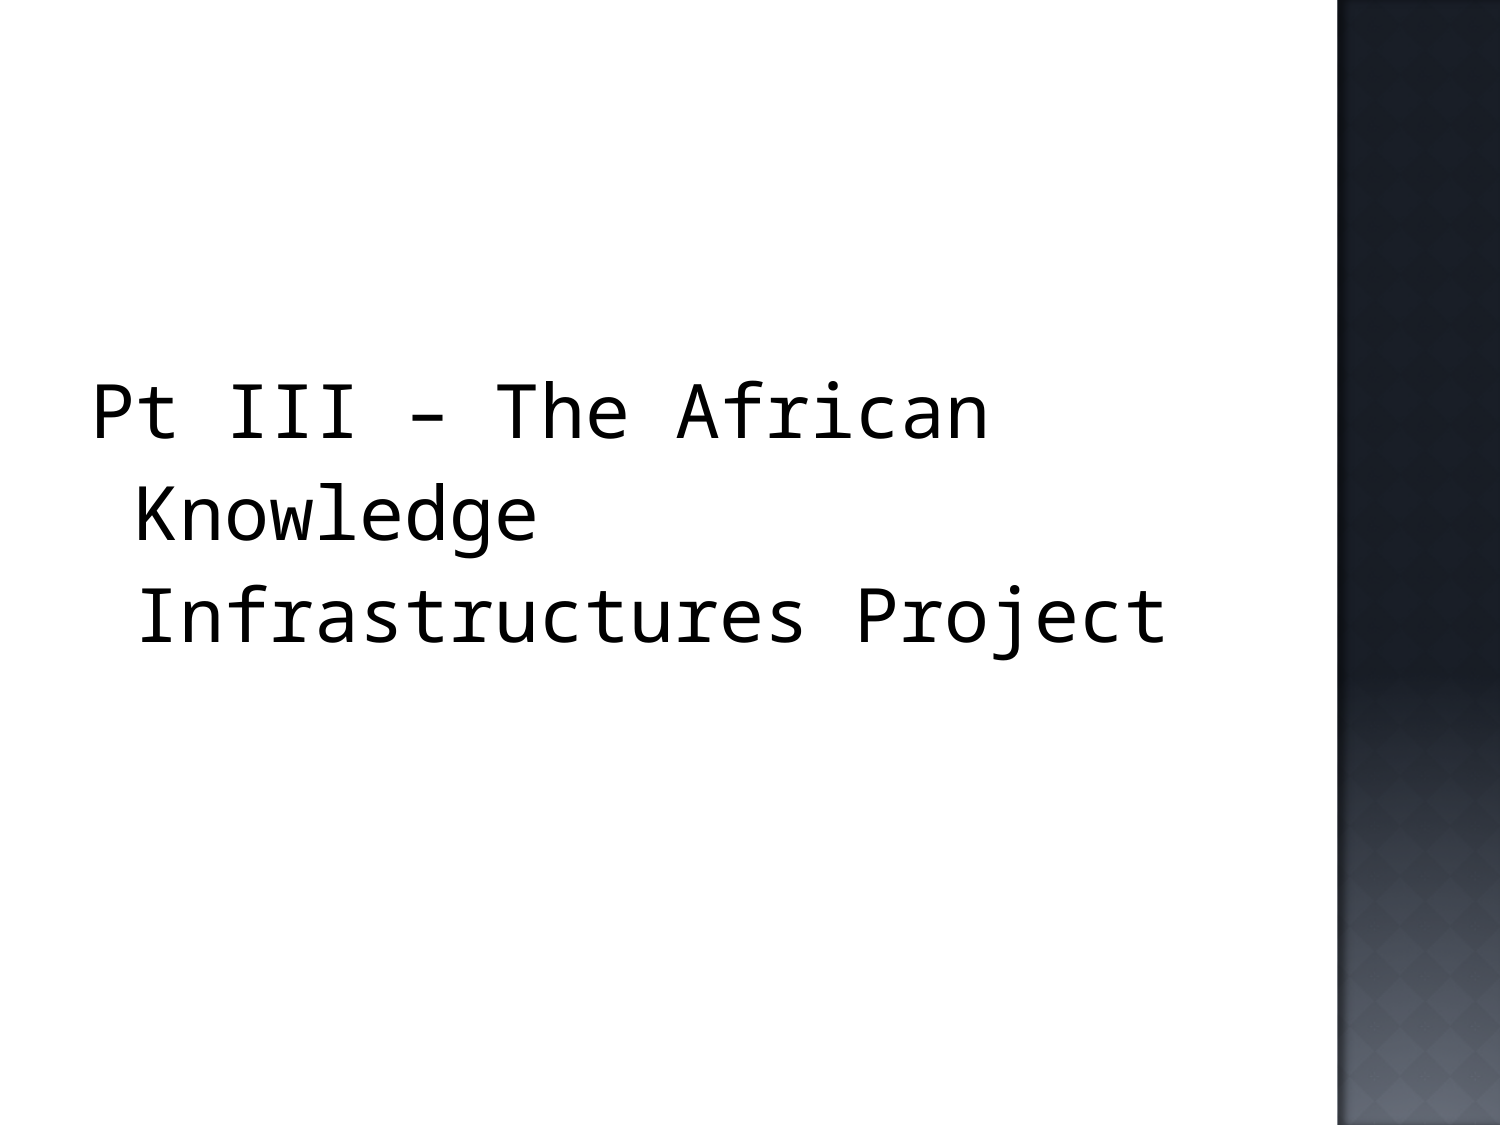

#
Pt III – The African Knowledge Infrastructures Project